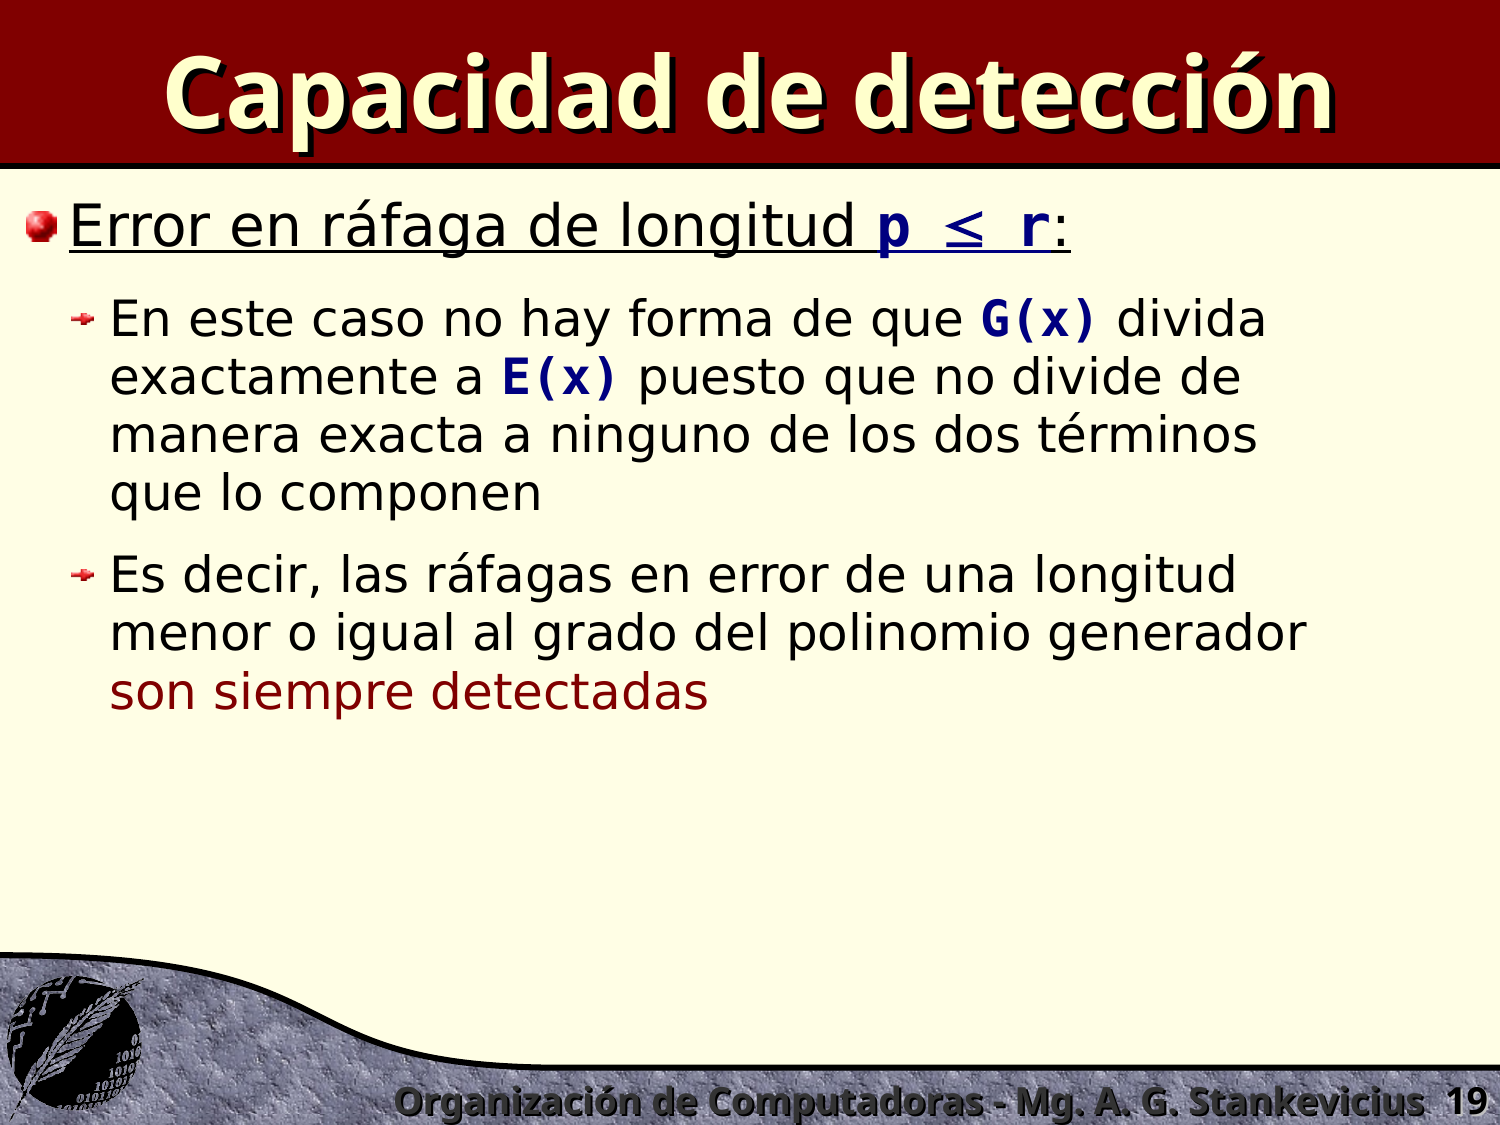

# Capacidad de detección
Error en ráfaga de longitud p ≤ r:
En este caso no hay forma de que G(x) divida exactamente a E(x) puesto que no divide de
manera exacta a ninguno de los dos términos
que lo componen
Es decir, las ráfagas en error de una longitud
menor o igual al grado del polinomio generador
son siempre detectadas
19